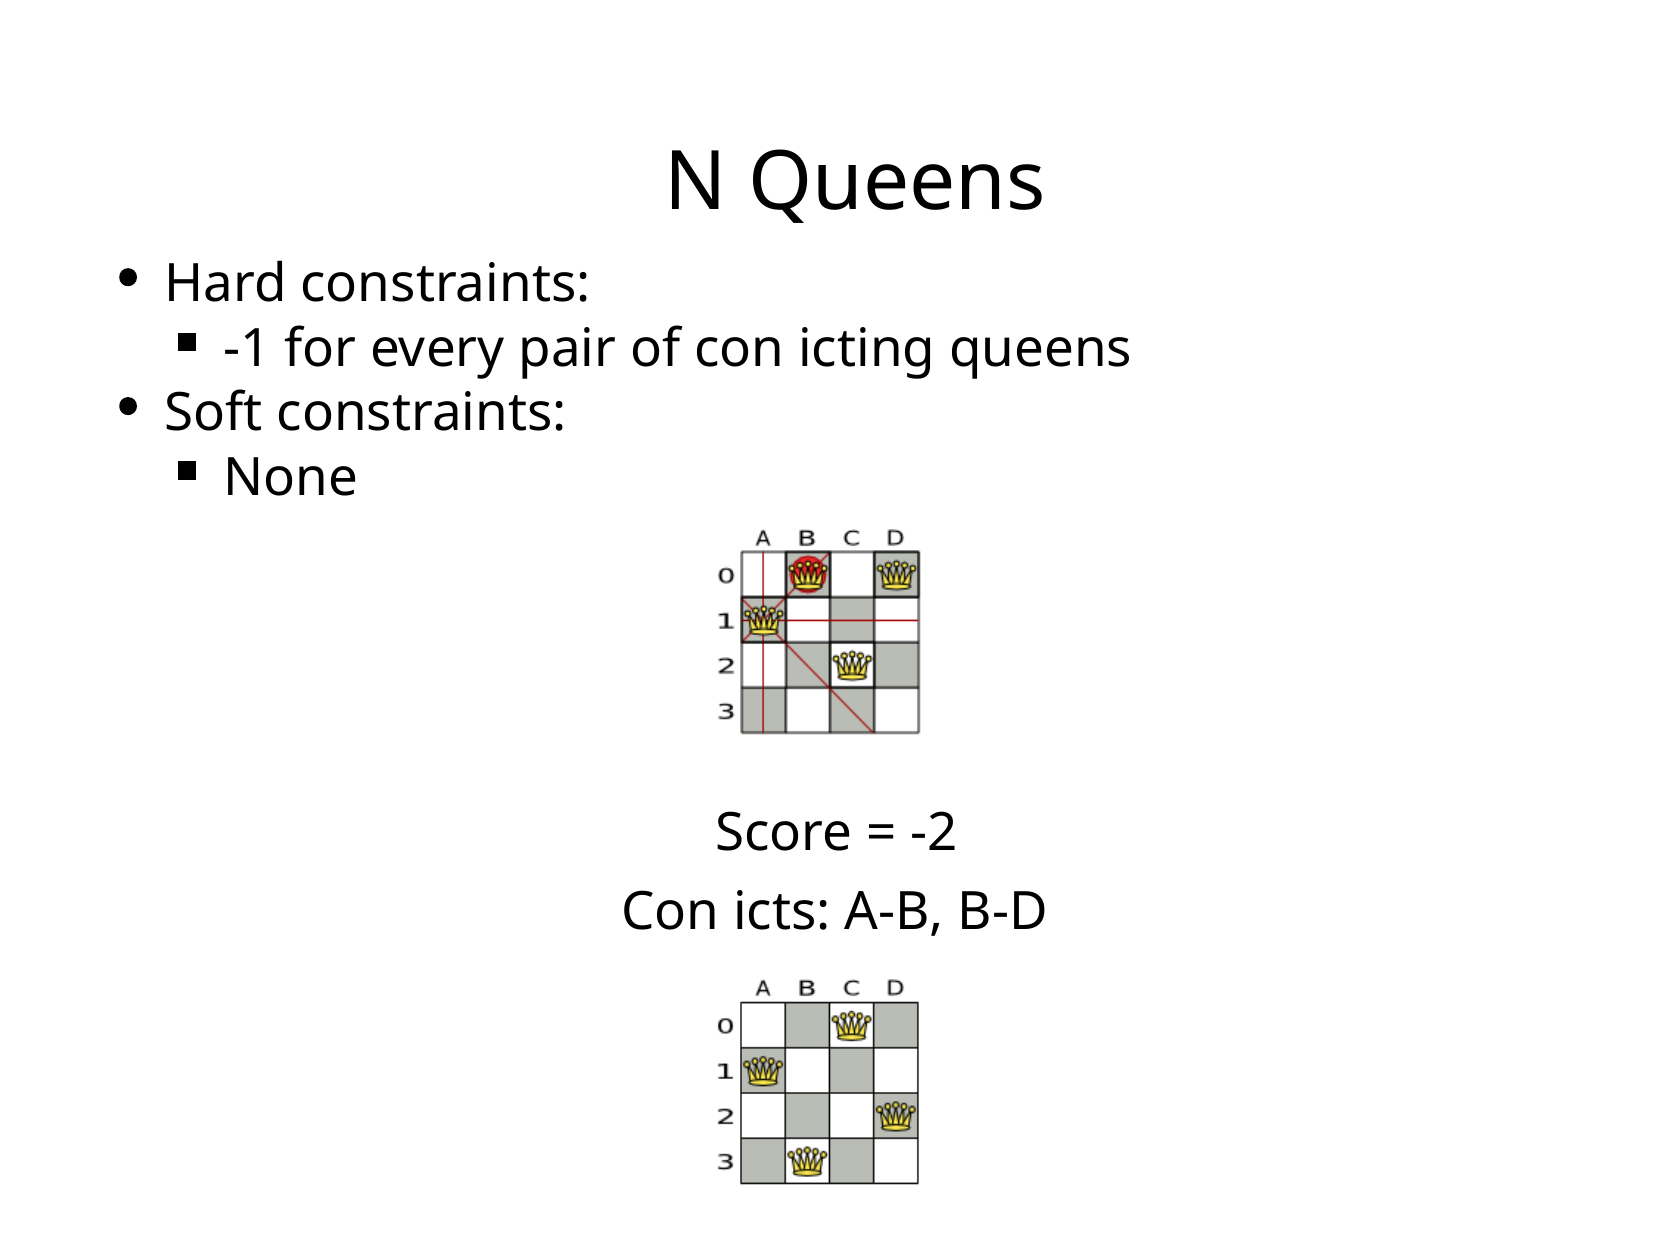

N Queens
Hard constraints:
-1 for every pair of con icting queens
Soft constraints:
None
Score = -2
Con icts: A-B, B-D